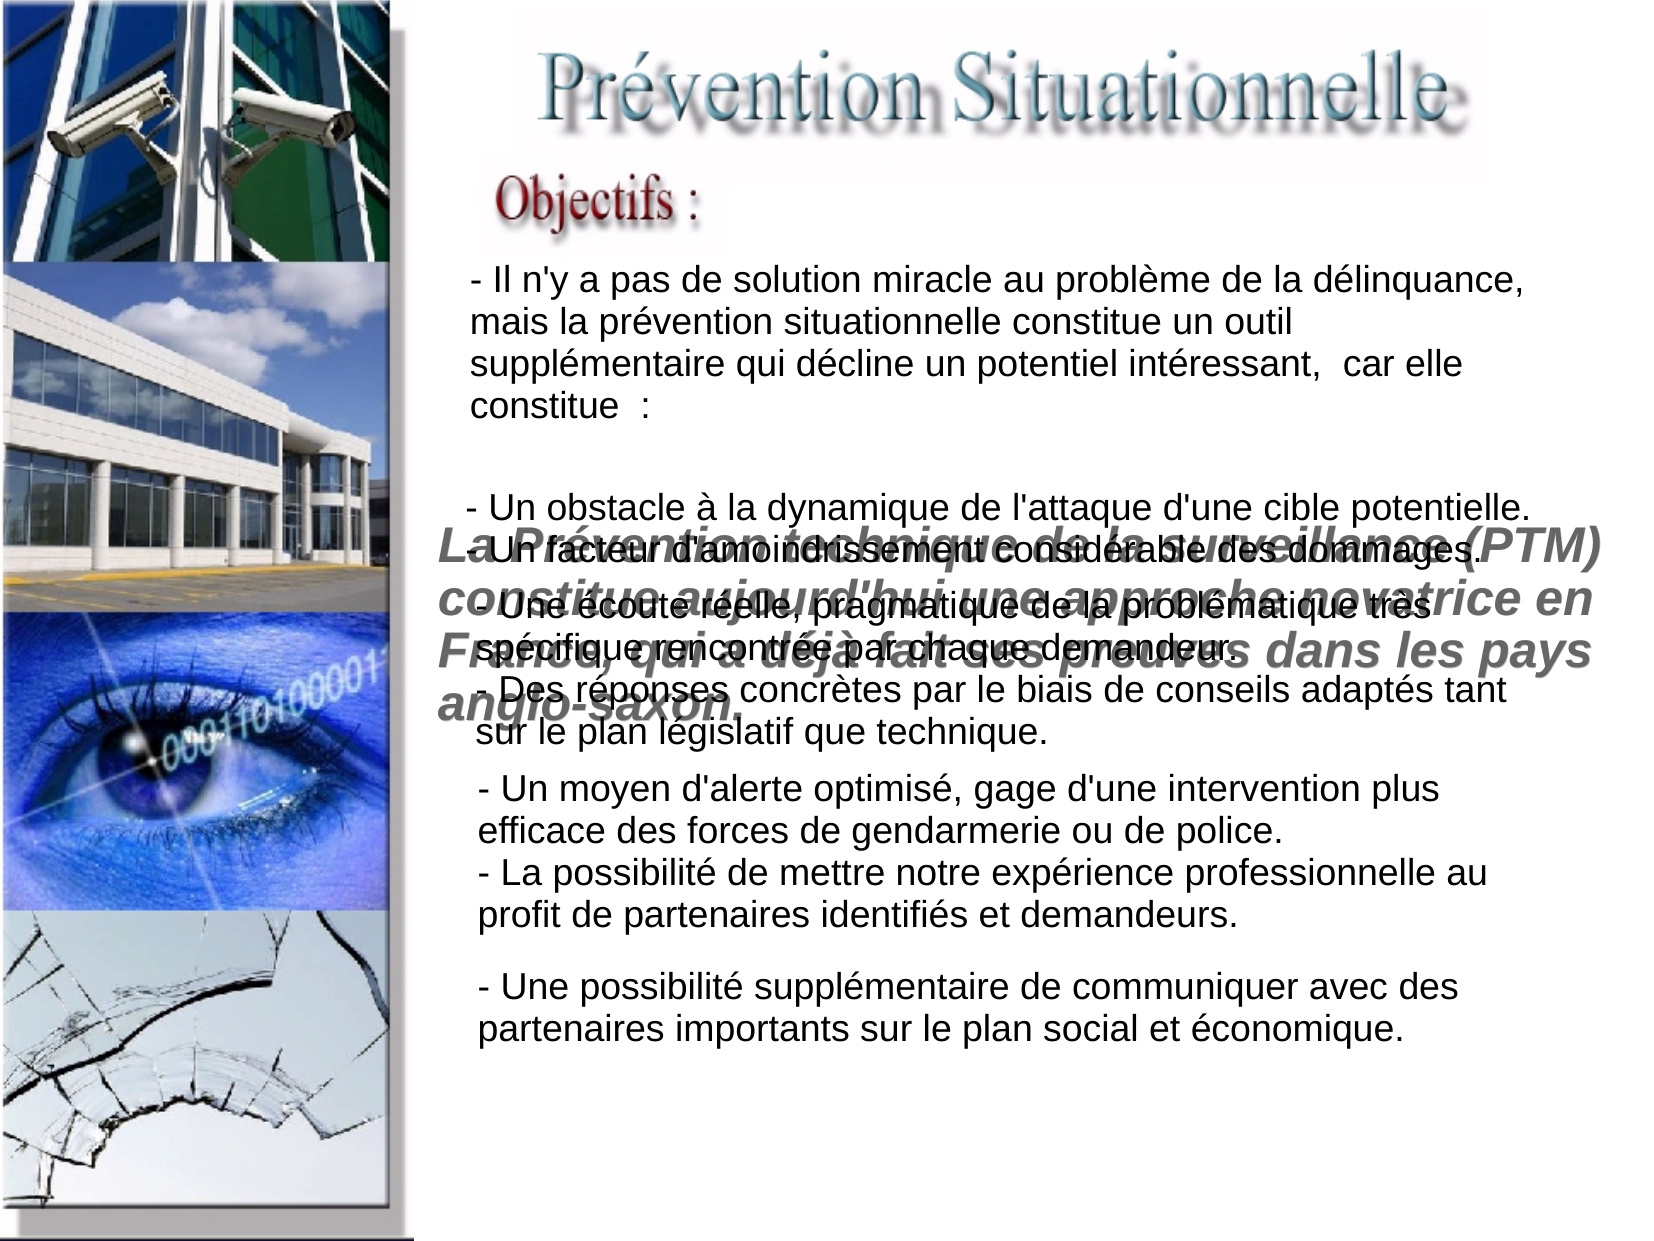

- Il n'y a pas de solution miracle au problème de la délinquance, mais la prévention situationnelle constitue un outil supplémentaire qui décline un potentiel intéressant, car elle constitue :
- Un obstacle à la dynamique de l'attaque d'une cible potentielle.
- Un facteur d'amoindrissement considérable des dommages.
La Prévention technique de la surveillance (PTM) constitue aujourd'hui une approche novatrice en France, qui a déjà fait ses preuves dans les pays anglo-saxon.
- Une écoute réelle, pragmatique de la problématique très spécifique rencontrée par chaque demandeur.
- Des réponses concrètes par le biais de conseils adaptés tant sur le plan législatif que technique.
- Un moyen d'alerte optimisé, gage d'une intervention plus efficace des forces de gendarmerie ou de police.
- La possibilité de mettre notre expérience professionnelle au profit de partenaires identifiés et demandeurs.
- Une possibilité supplémentaire de communiquer avec des partenaires importants sur le plan social et économique.